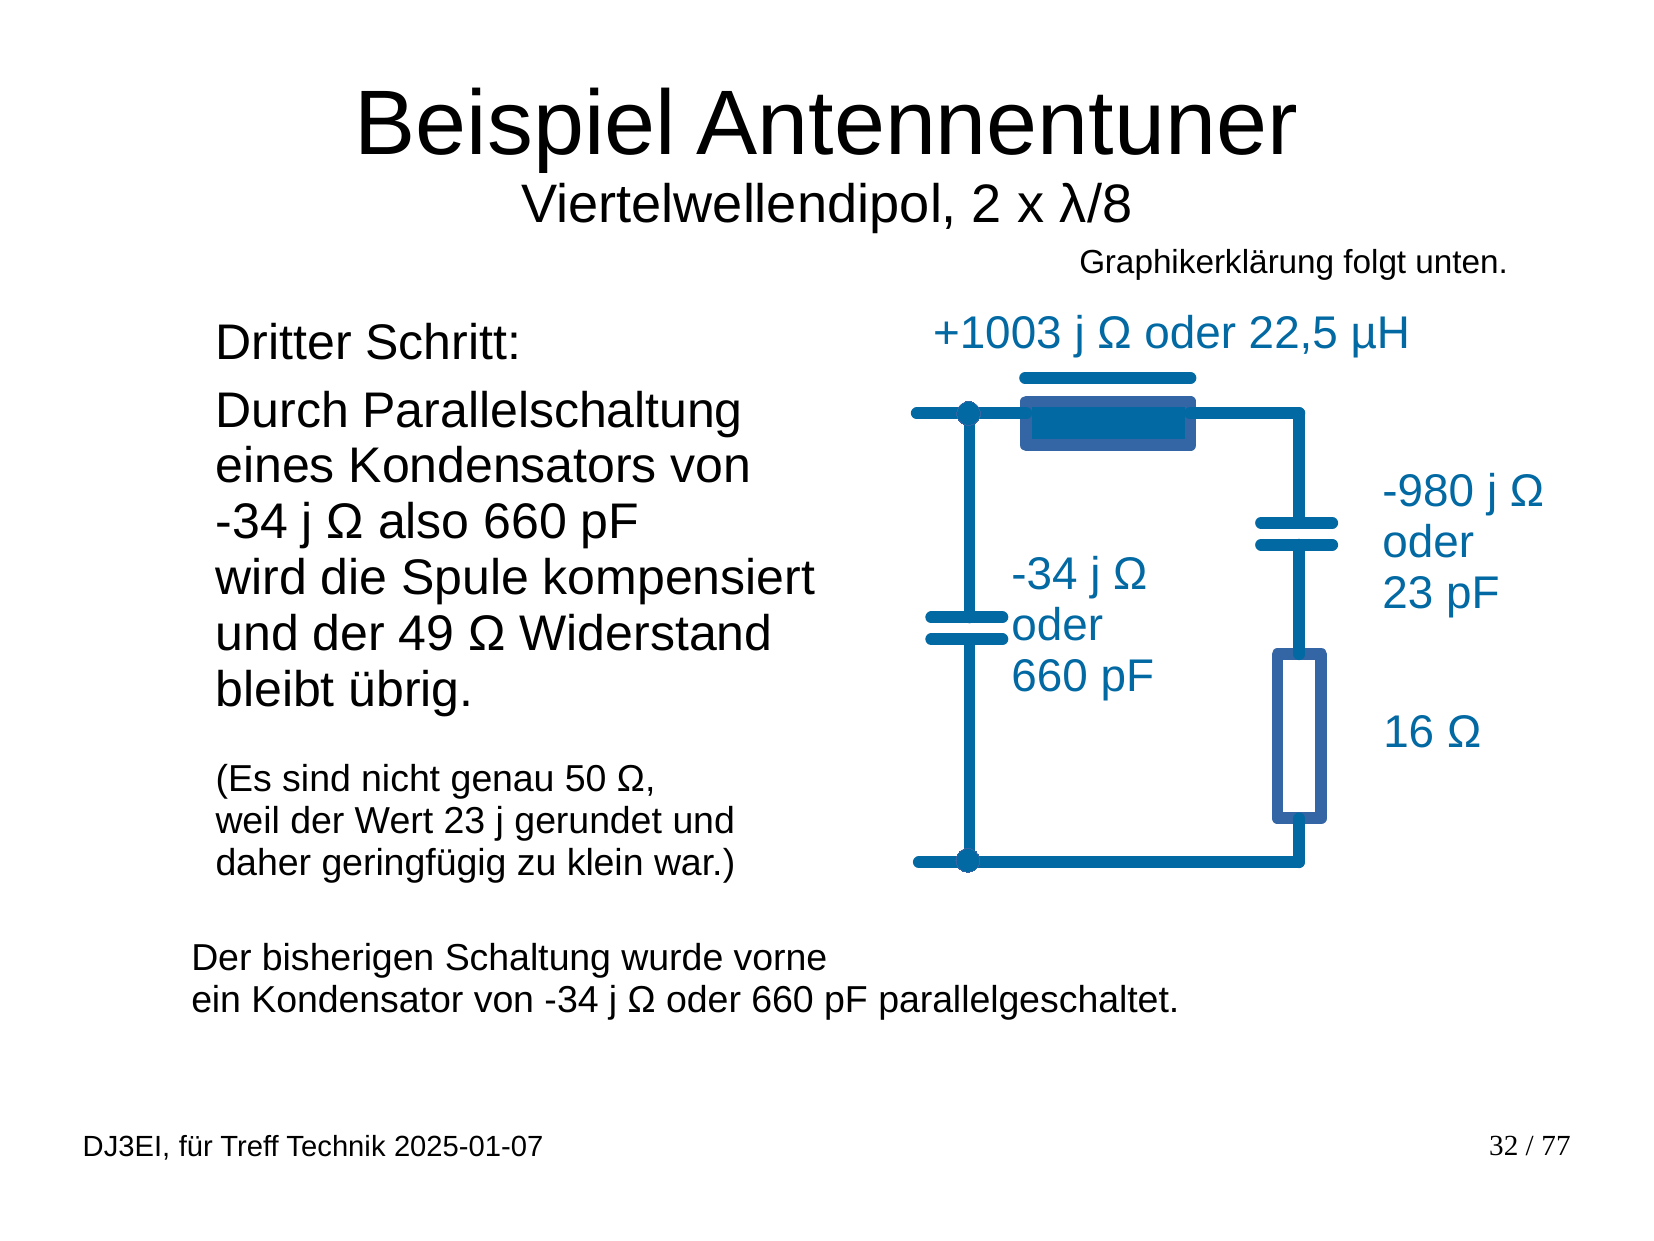

# Beispiel Antennentuner Viertelwellendipol, 2 x λ/8
Graphikerklärung folgt unten.
+1003 j Ω oder 22,5 µH
Dritter Schritt:
Durch Parallelschaltung
eines Kondensators von
-34 j Ω also 660 pF
wird die Spule kompensiert
und der 49 Ω Widerstand
bleibt übrig.
(Es sind nicht genau 50 Ω,
weil der Wert 23 j gerundet und daher geringfügig zu klein war.)
-980 j Ω
oder
23 pF
-34 j Ω
oder
660 pF
16 Ω
Der bisherigen Schaltung wurde vorne
ein Kondensator von -34 j Ω oder 660 pF parallelgeschaltet.
32